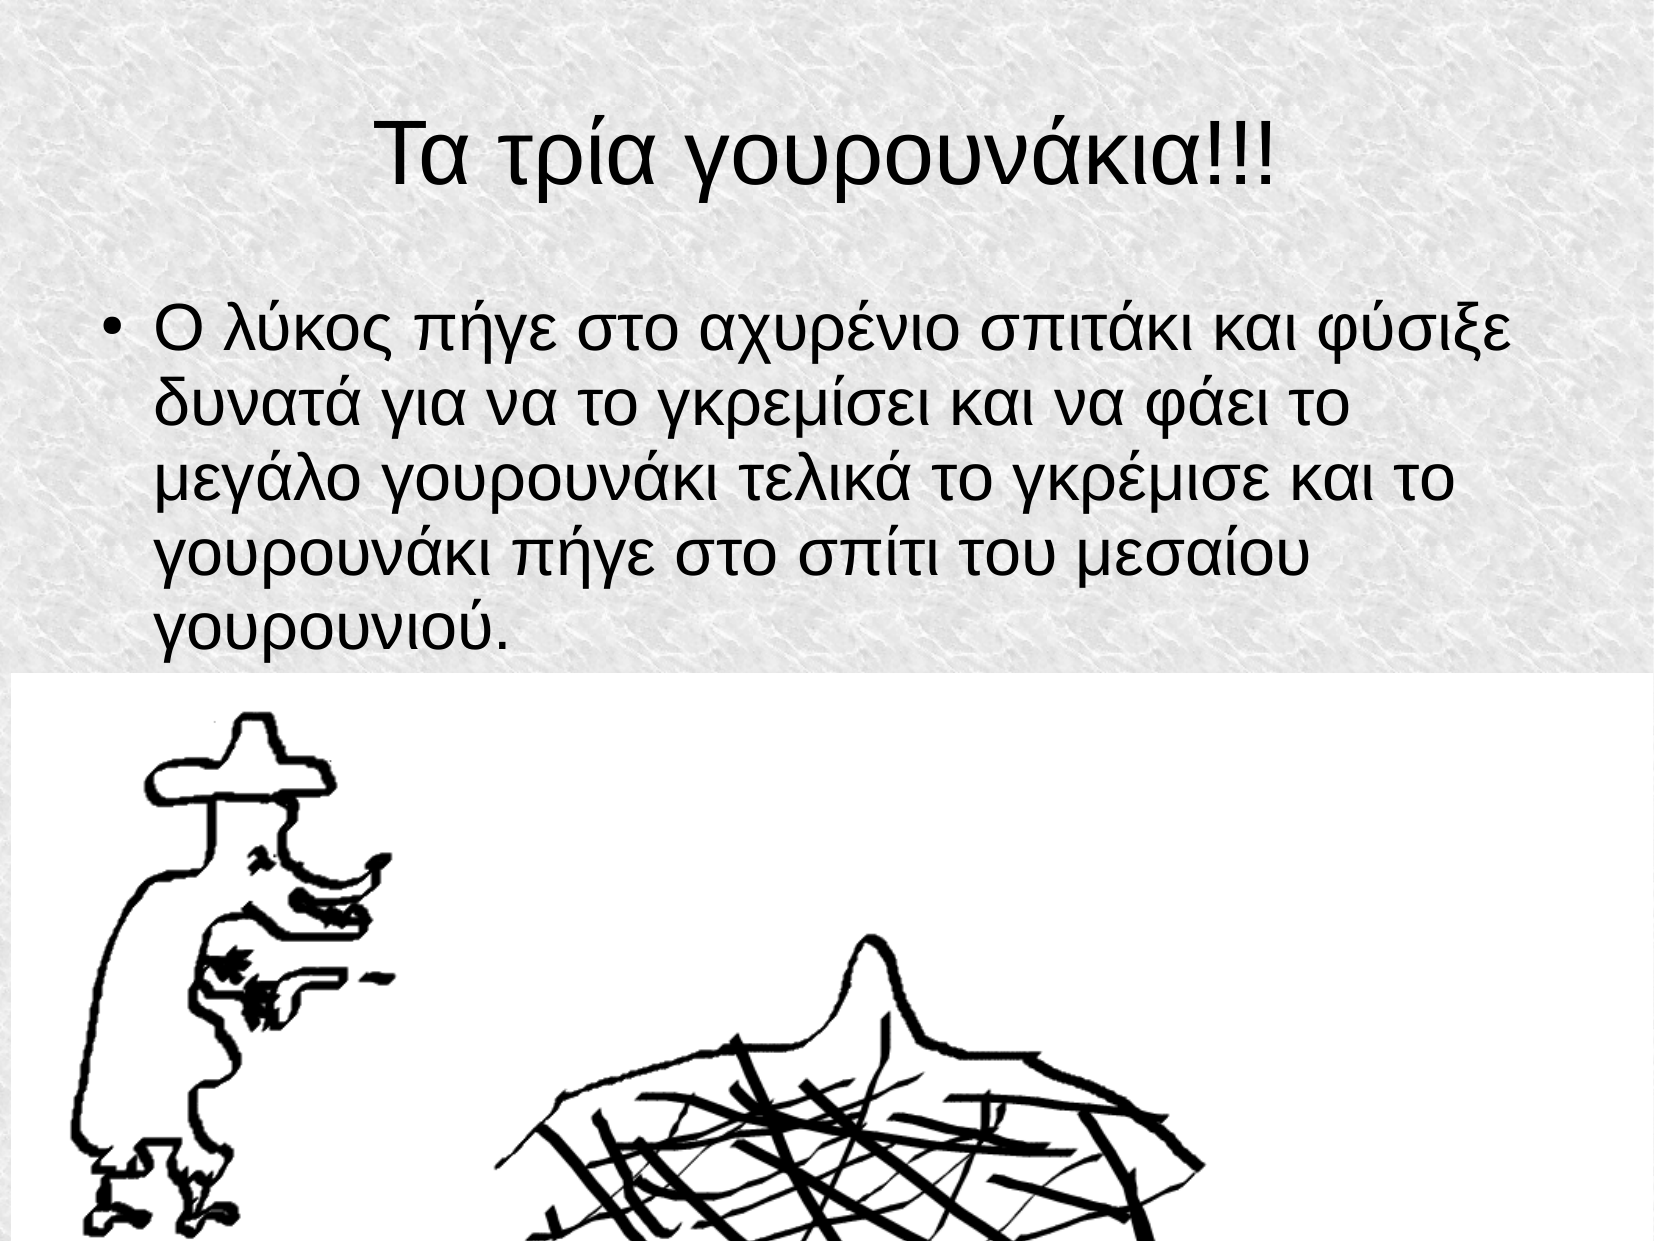

# Τα τρία γουρουνάκια!!!
Ο λύκος πήγε στο αχυρένιο σπιτάκι και φύσιξε δυνατά για να το γκρεμίσει και να φάει το μεγάλο γουρουνάκι τελικά το γκρέμισε και το γουρουνάκι πήγε στο σπίτι του μεσαίου γουρουνιού.